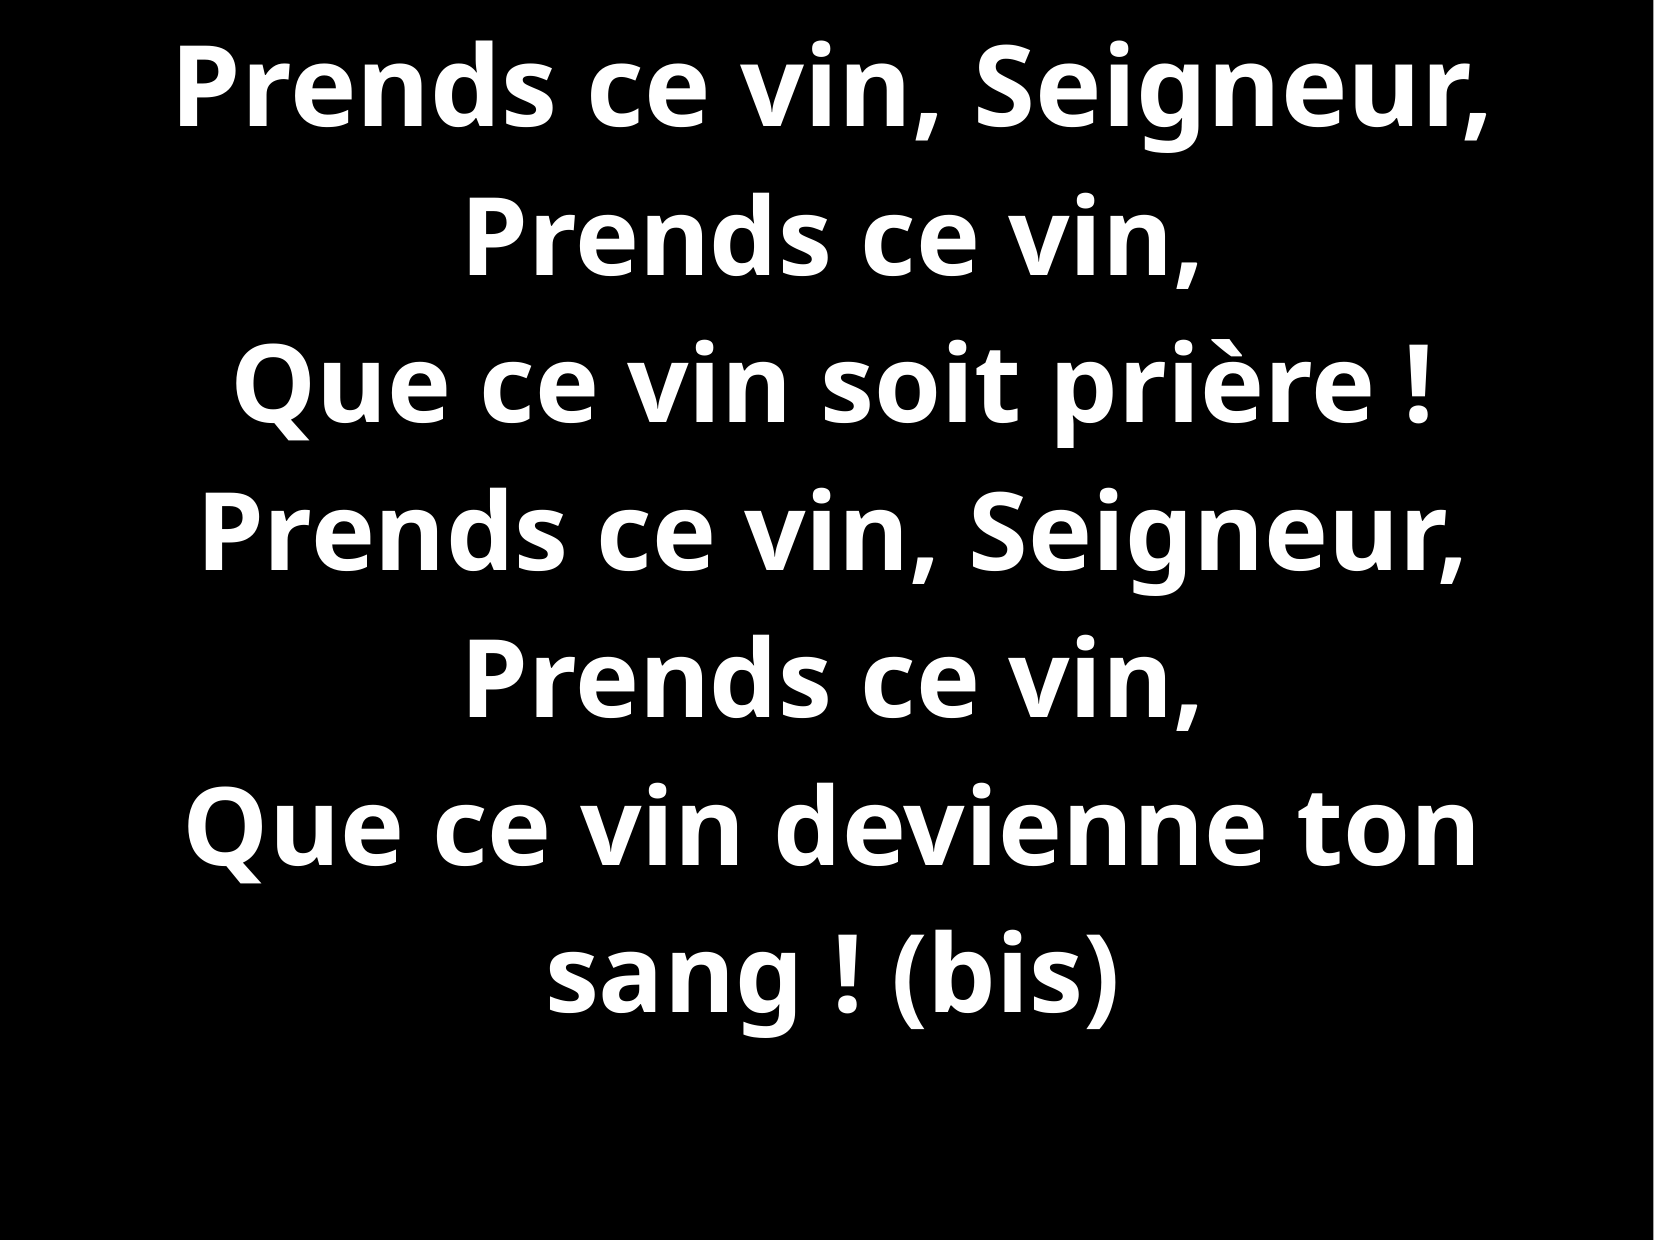

# Prends ce vin, Seigneur,
Prends ce vin,
Que ce vin soit prière !
Prends ce vin, Seigneur,
Prends ce vin,
Que ce vin devienne ton sang ! (bis)